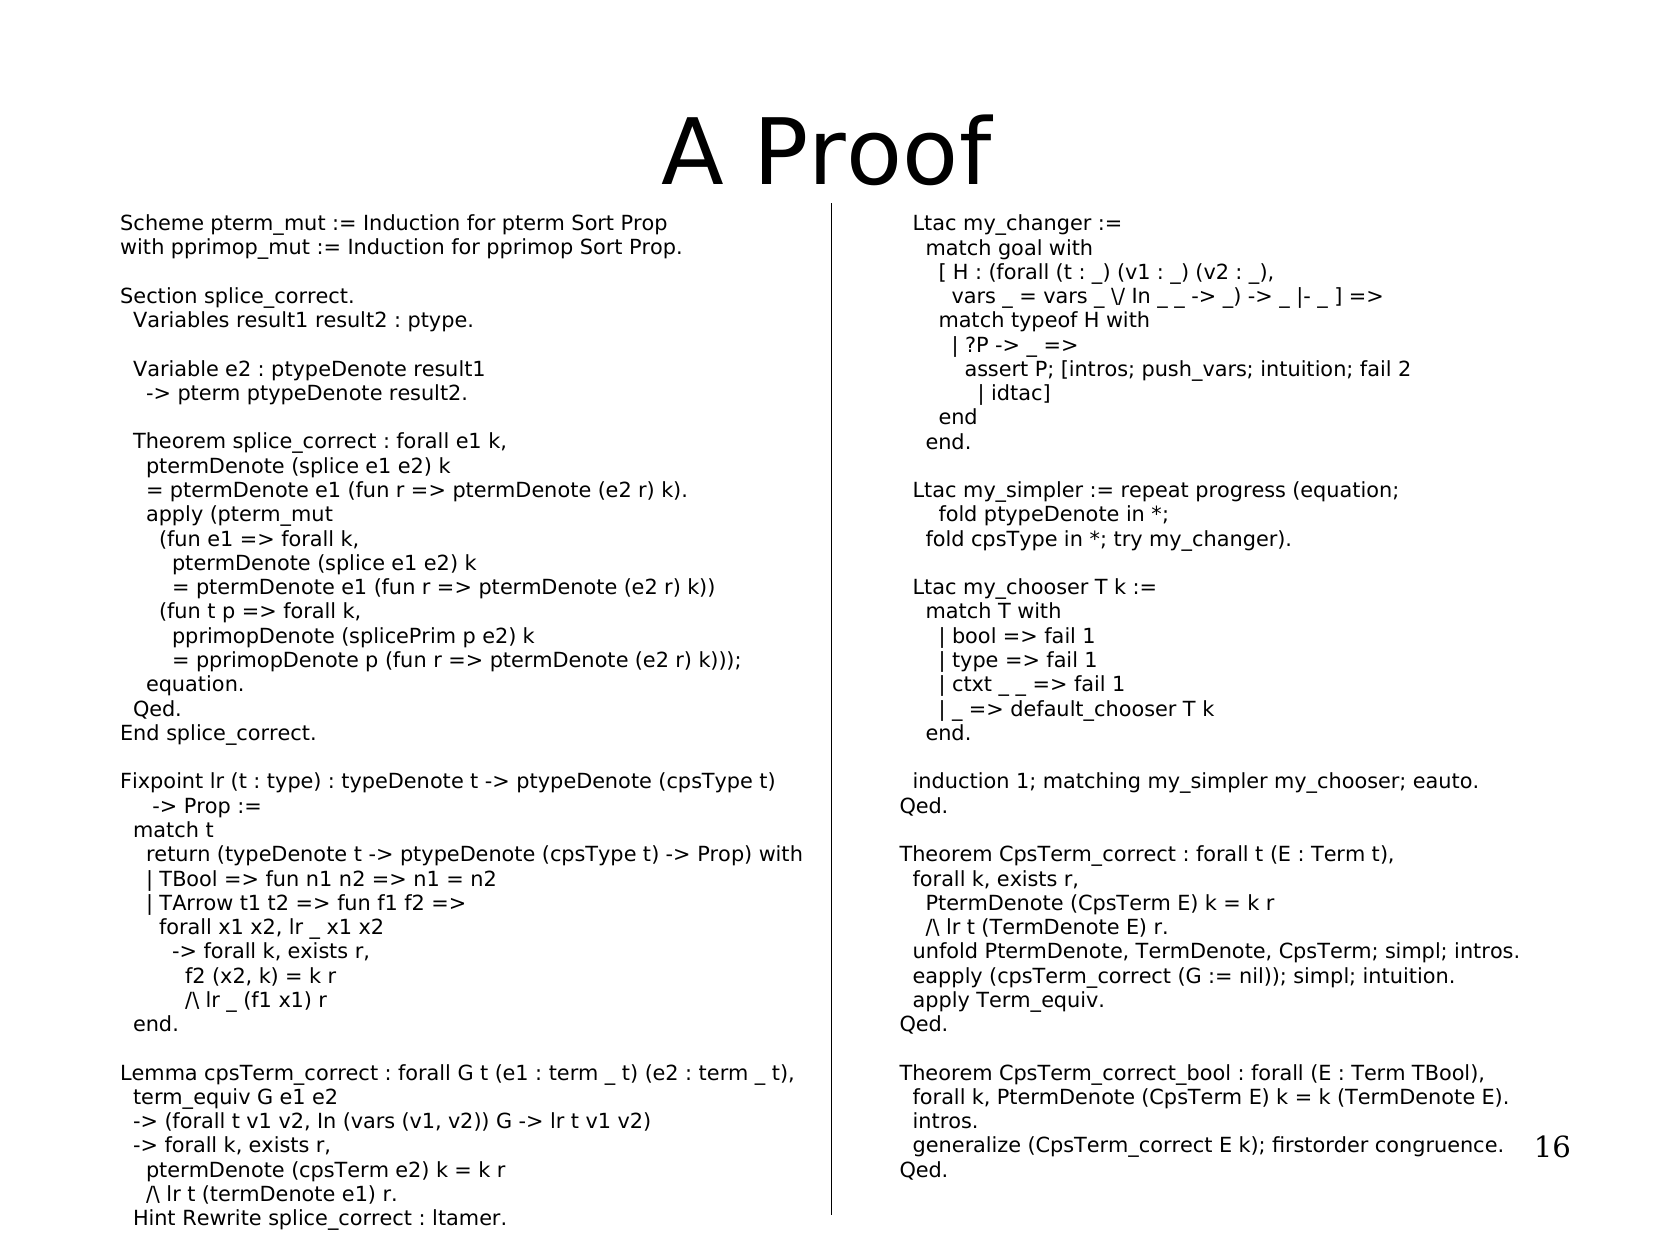

# A Proof
Scheme pterm_mut := Induction for pterm Sort Prop
with pprimop_mut := Induction for pprimop Sort Prop.
Section splice_correct.
 Variables result1 result2 : ptype.
 Variable e2 : ptypeDenote result1
 -> pterm ptypeDenote result2.
 Theorem splice_correct : forall e1 k,
 ptermDenote (splice e1 e2) k
 = ptermDenote e1 (fun r => ptermDenote (e2 r) k).
 apply (pterm_mut
 (fun e1 => forall k,
 ptermDenote (splice e1 e2) k
 = ptermDenote e1 (fun r => ptermDenote (e2 r) k))
 (fun t p => forall k,
 pprimopDenote (splicePrim p e2) k
 = pprimopDenote p (fun r => ptermDenote (e2 r) k)));
 equation.
 Qed.
End splice_correct.
Fixpoint lr (t : type) : typeDenote t -> ptypeDenote (cpsType t)
 -> Prop :=
 match t
 return (typeDenote t -> ptypeDenote (cpsType t) -> Prop) with
 | TBool => fun n1 n2 => n1 = n2
 | TArrow t1 t2 => fun f1 f2 =>
 forall x1 x2, lr _ x1 x2
 -> forall k, exists r,
 f2 (x2, k) = k r
 /\ lr _ (f1 x1) r
 end.
Lemma cpsTerm_correct : forall G t (e1 : term _ t) (e2 : term _ t),
 term_equiv G e1 e2
 -> (forall t v1 v2, In (vars (v1, v2)) G -> lr t v1 v2)
 -> forall k, exists r,
 ptermDenote (cpsTerm e2) k = k r
 /\ lr t (termDenote e1) r.
 Hint Rewrite splice_correct : ltamer.
 Ltac my_changer :=
 match goal with
 [ H : (forall (t : _) (v1 : _) (v2 : _),
 vars _ = vars _ \/ In _ _ -> _) -> _ |- _ ] =>
 match typeof H with
 | ?P -> _ =>
 assert P; [intros; push_vars; intuition; fail 2
 | idtac]
 end
 end.
 Ltac my_simpler := repeat progress (equation;
 fold ptypeDenote in *;
 fold cpsType in *; try my_changer).
 Ltac my_chooser T k :=
 match T with
 | bool => fail 1
 | type => fail 1
 | ctxt _ _ => fail 1
 | _ => default_chooser T k
 end.
 induction 1; matching my_simpler my_chooser; eauto.
Qed.
Theorem CpsTerm_correct : forall t (E : Term t),
 forall k, exists r,
 PtermDenote (CpsTerm E) k = k r
 /\ lr t (TermDenote E) r.
 unfold PtermDenote, TermDenote, CpsTerm; simpl; intros.
 eapply (cpsTerm_correct (G := nil)); simpl; intuition.
 apply Term_equiv.
Qed.
Theorem CpsTerm_correct_bool : forall (E : Term TBool),
 forall k, PtermDenote (CpsTerm E) k = k (TermDenote E).
 intros.
 generalize (CpsTerm_correct E k); firstorder congruence.
Qed.
16